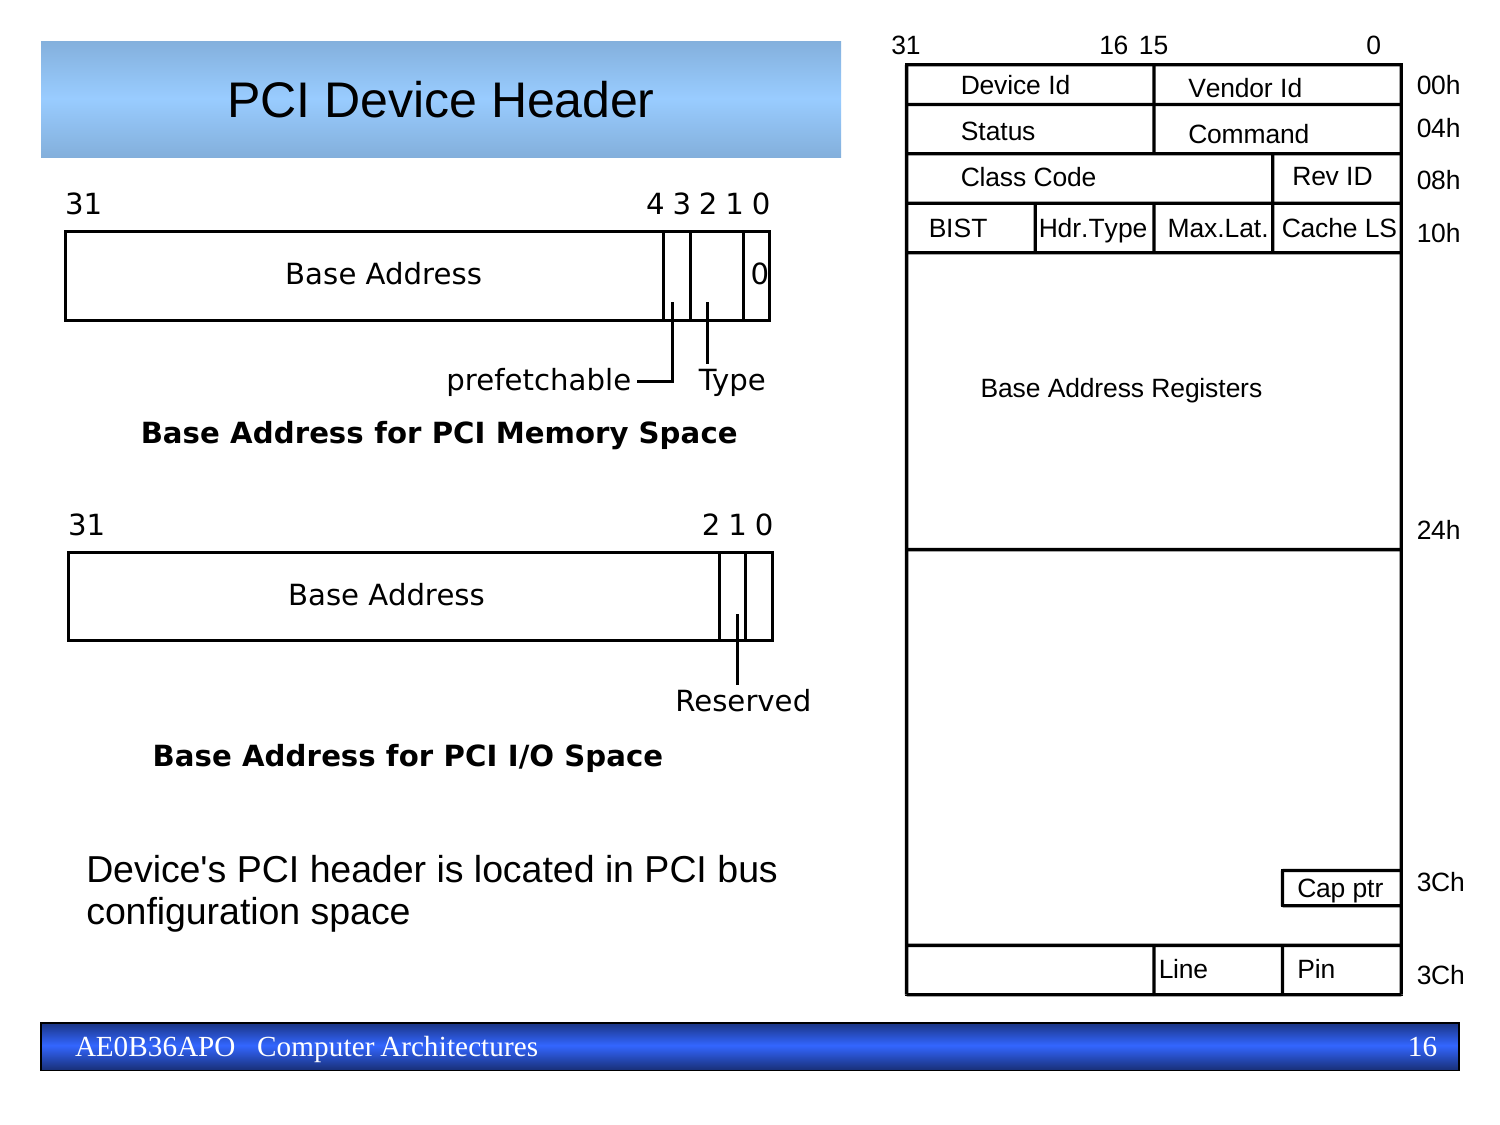

# PCI Device Header
31
4
3
2
1
0
Base Address
0
prefetchable
Type
Base Address for PCI Memory Space
31
2
1
0
Base Address
1
Reserved
Base Address for PCI I/O Space
Device's PCI header is located in PCI bus configuration space
AE0B36APO Computer Architectures
16